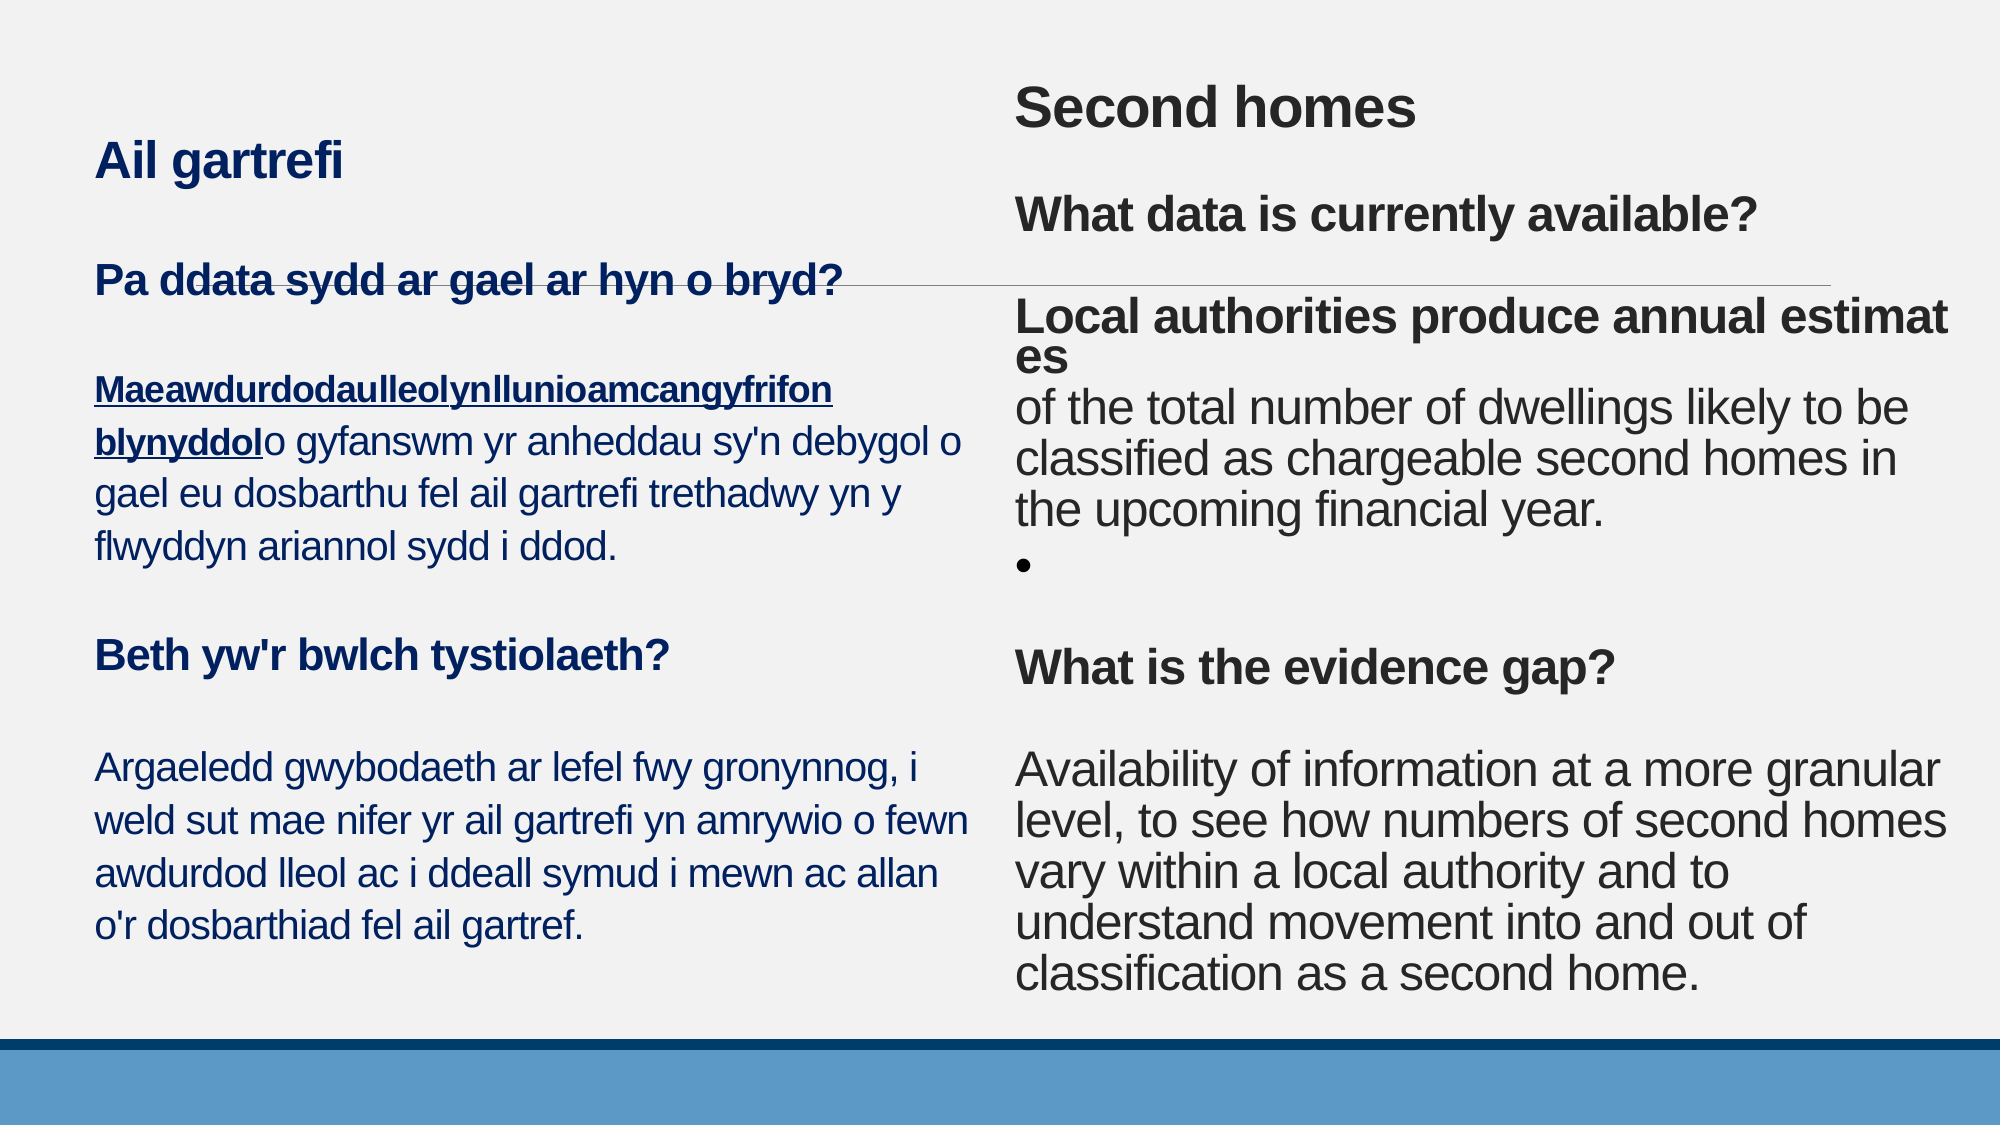

Second homes
What data is currently available?
Local authorities produce annual estimatesof the total number of dwellings likely to be classified as chargeable second homes in the upcoming financial year.
What is the evidence gap?
Availability of information at a more granular level, to see how numbers of second homes vary within a local authority and to understand movement into and out of classification as a second home.
# Ail gartrefi Pa ddata sydd ar gael ar hyn o bryd? Maeawdurdodaulleolynllunioamcangyfrifonblynyddolo gyfanswm yr anheddau sy'n debygol o gael eu dosbarthu fel ail gartrefi trethadwy yn y flwyddyn ariannol sydd i ddod. Beth yw'r bwlch tystiolaeth? Argaeledd gwybodaeth ar lefel fwy gronynnog, i weld sut mae nifer yr ail gartrefi yn amrywio o fewn awdurdod lleol ac i ddeall symud i mewn ac allan o'r dosbarthiad fel ail gartref.